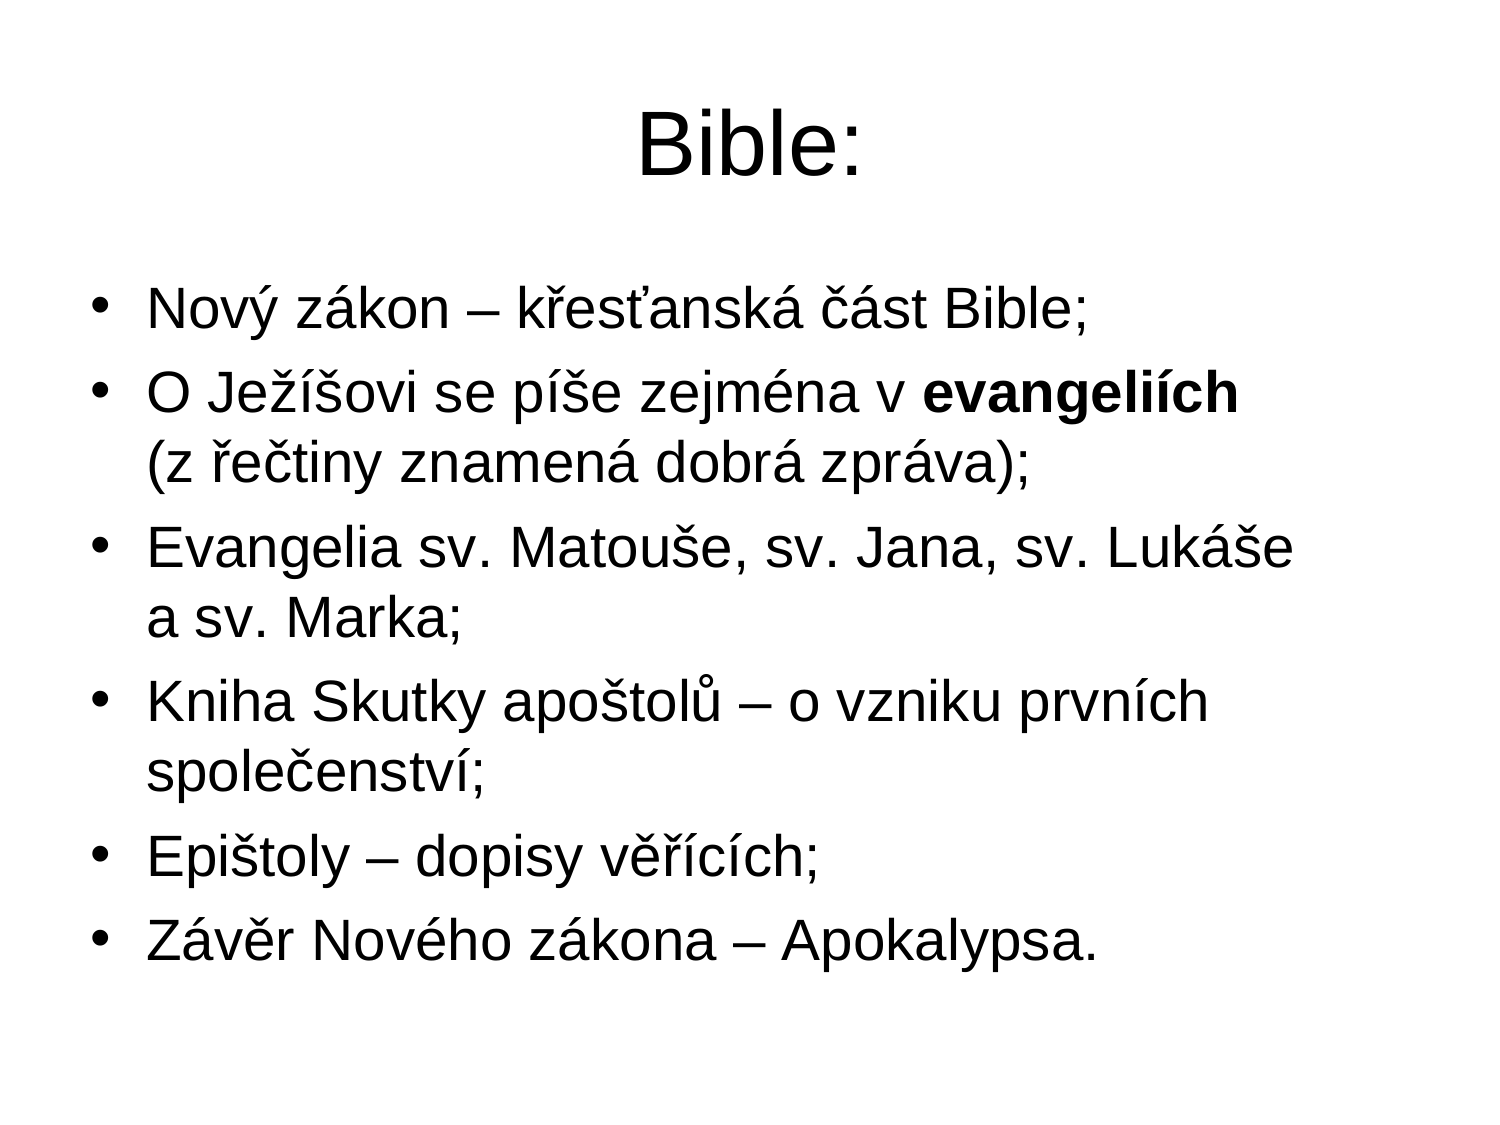

# Bible:
Nový zákon – křesťanská část Bible;
O Ježíšovi se píše zejména v evangeliích
(z řečtiny znamená dobrá zpráva);
Evangelia sv. Matouše, sv. Jana, sv. Lukáše
a sv. Marka;
Kniha Skutky apoštolů – o vzniku prvních společenství;
Epištoly – dopisy věřících;
Závěr Nového zákona – Apokalypsa.